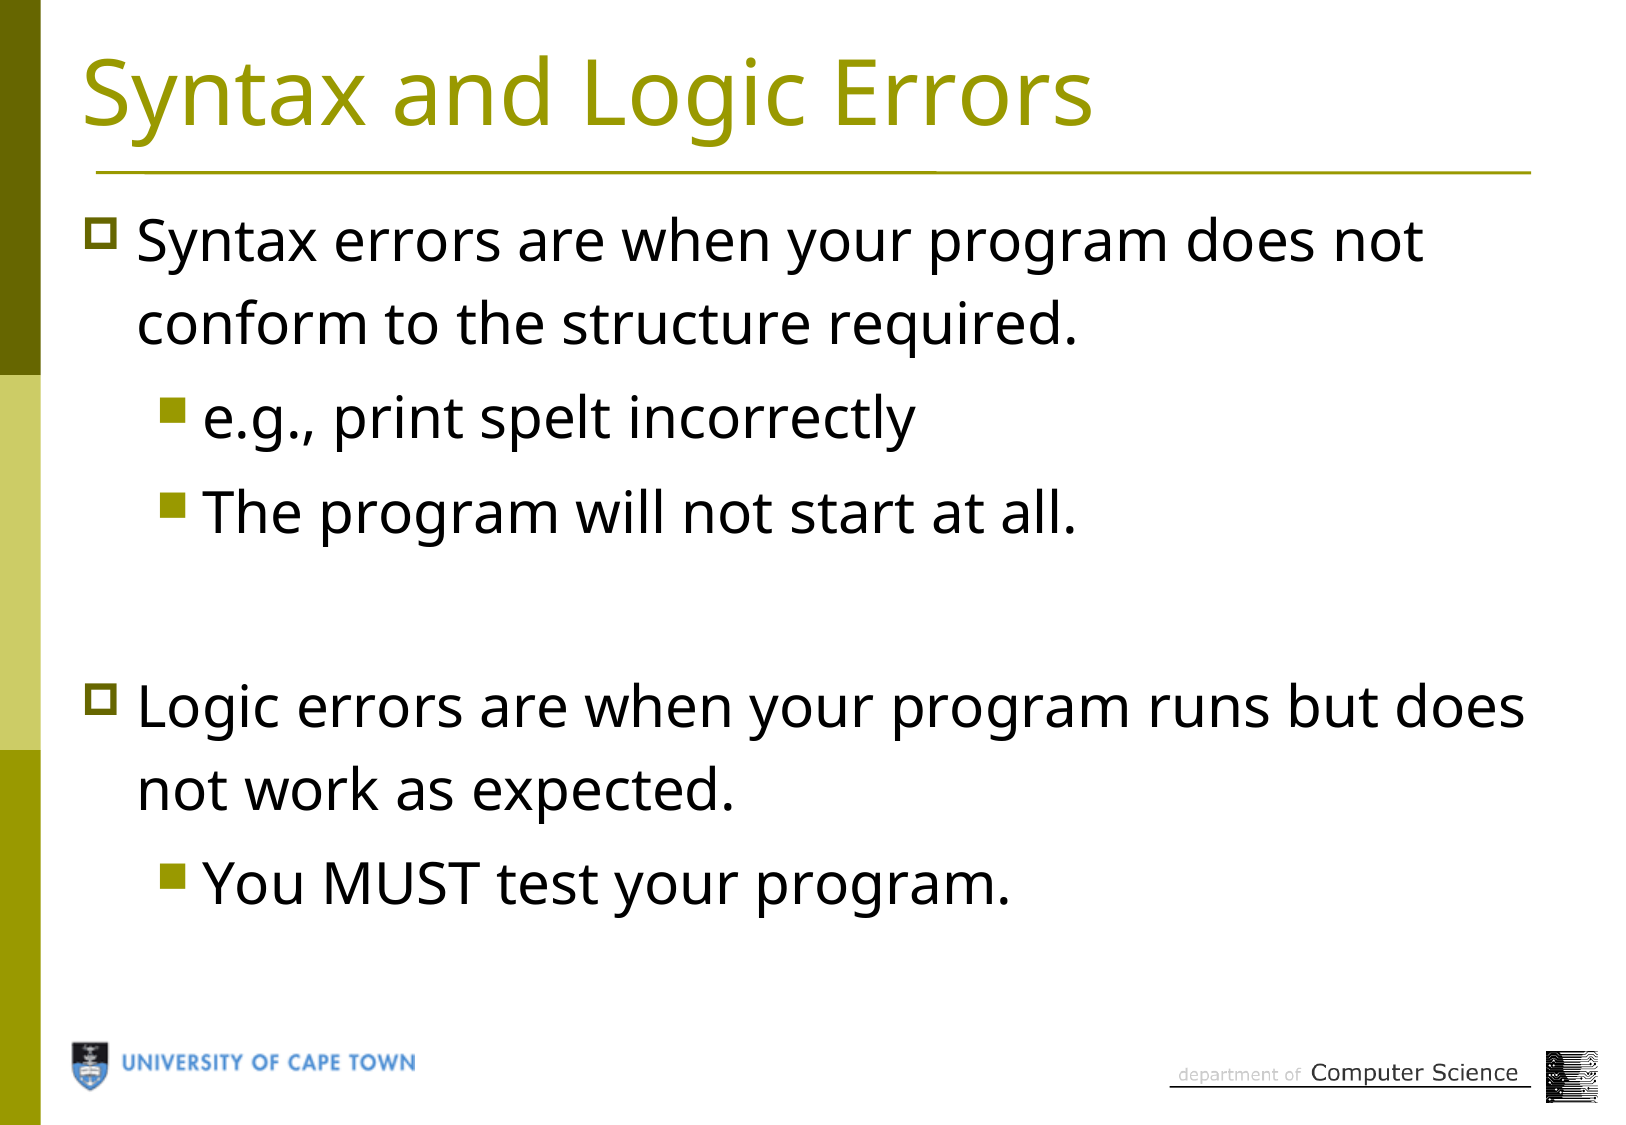

# Syntax and Logic Errors
Syntax errors are when your program does not conform to the structure required.
e.g., print spelt incorrectly
The program will not start at all.
Logic errors are when your program runs but does not work as expected.
You MUST test your program.